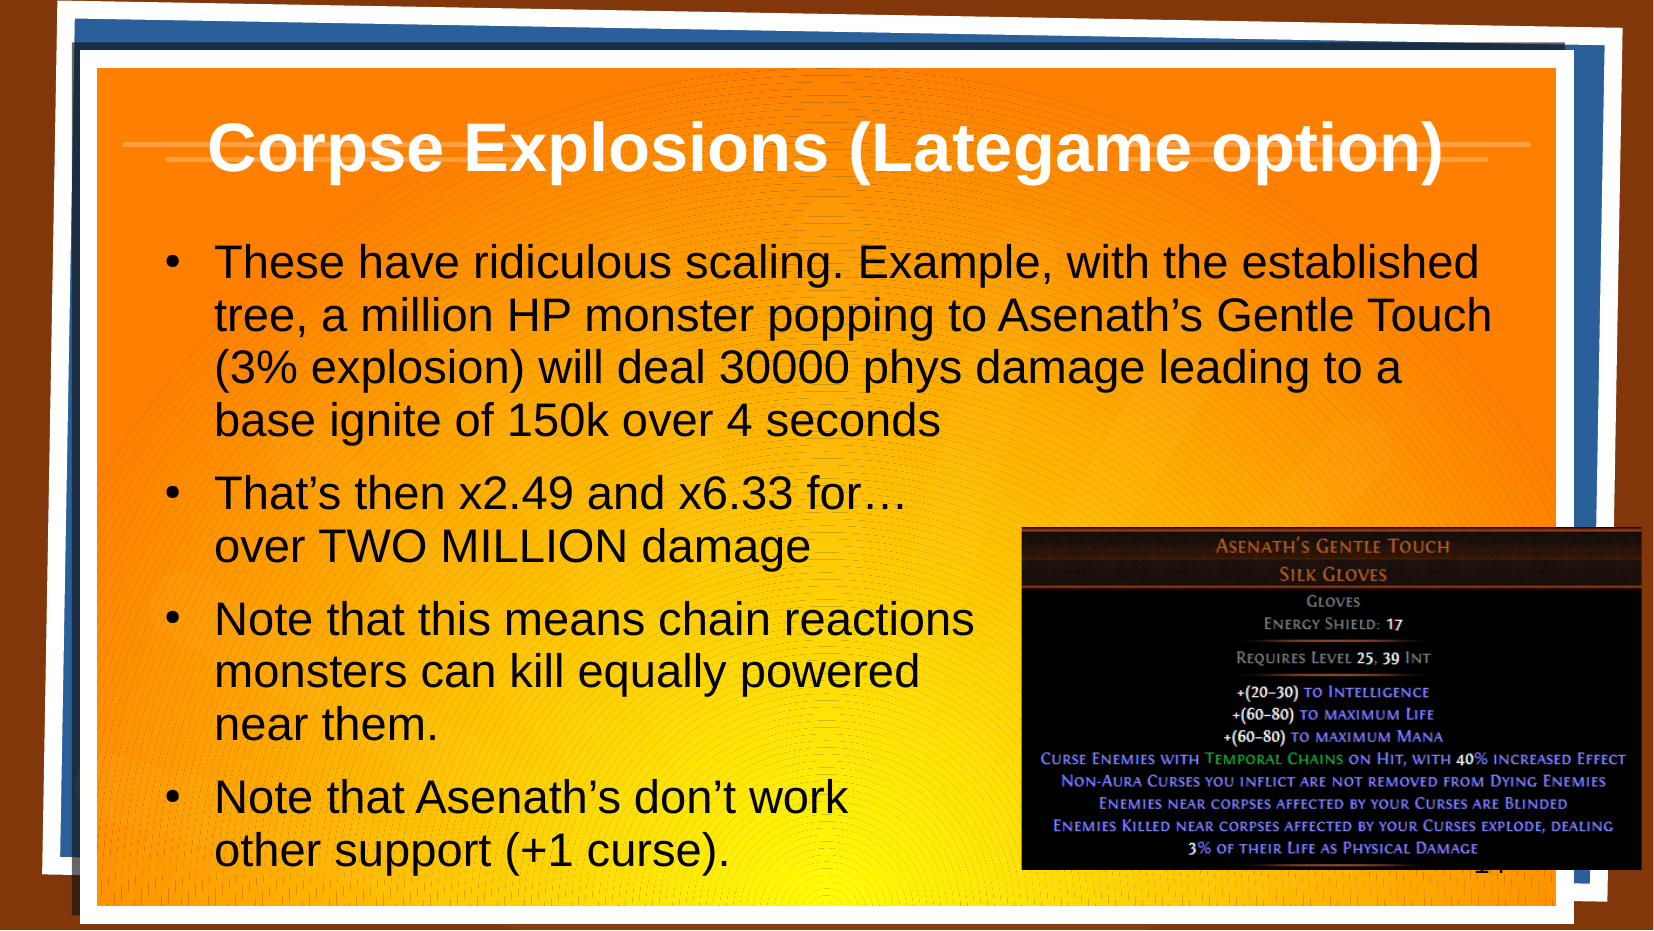

# Corpse Explosions (Lategame option)
These have ridiculous scaling. Example, with the established tree, a million HP monster popping to Asenath’s Gentle Touch (3% explosion) will deal 30000 phys damage leading to a base ignite of 150k over 4 seconds
That’s then x2.49 and x6.33 for… over TWO MILLION damage
Note that this means chain reactions as monsters can kill equally powered monsters near them.
Note that Asenath’s don’t work without other support (+1 curse).
14